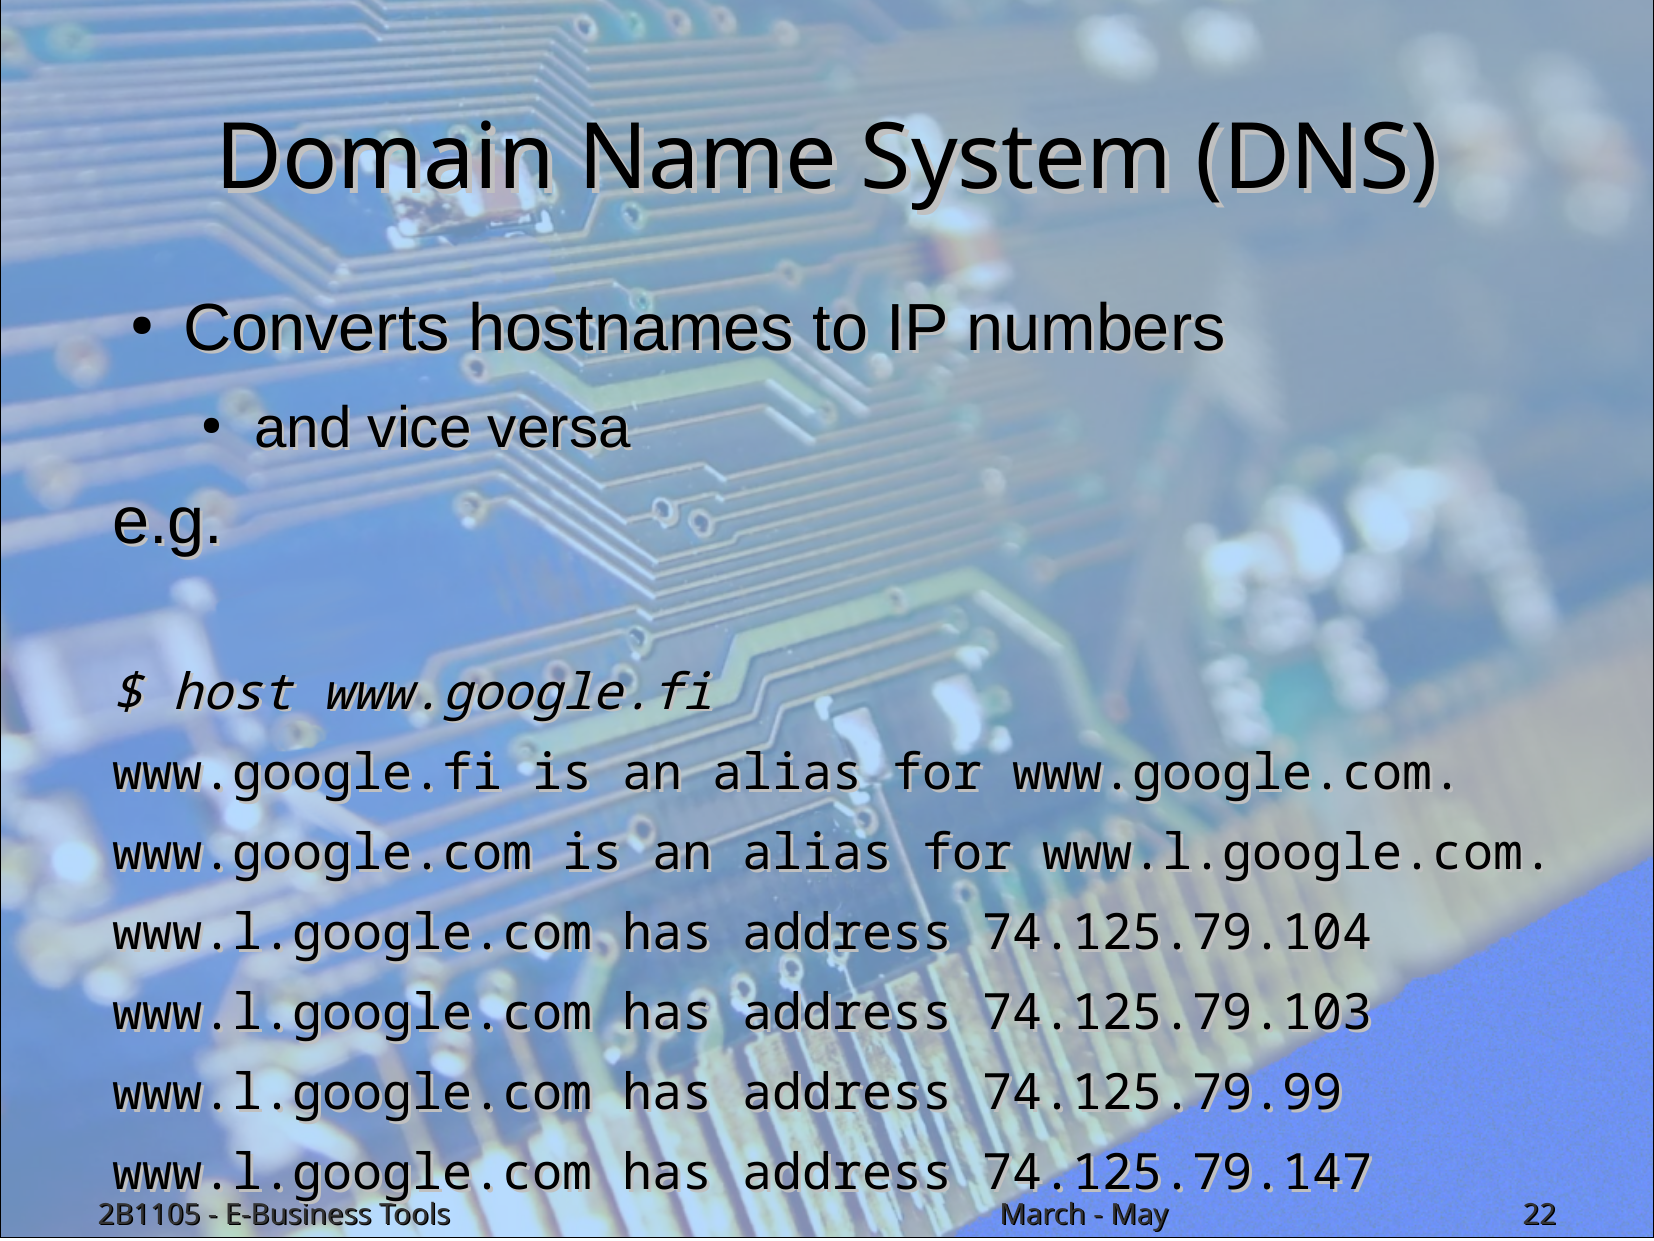

# Domain Name System (DNS)
Converts hostnames to IP numbers
and vice versa
e.g.
$ host www.google.fi
www.google.fi is an alias for www.google.com.
www.google.com is an alias for www.l.google.com.
www.l.google.com has address 74.125.79.104
www.l.google.com has address 74.125.79.103
www.l.google.com has address 74.125.79.99
www.l.google.com has address 74.125.79.147